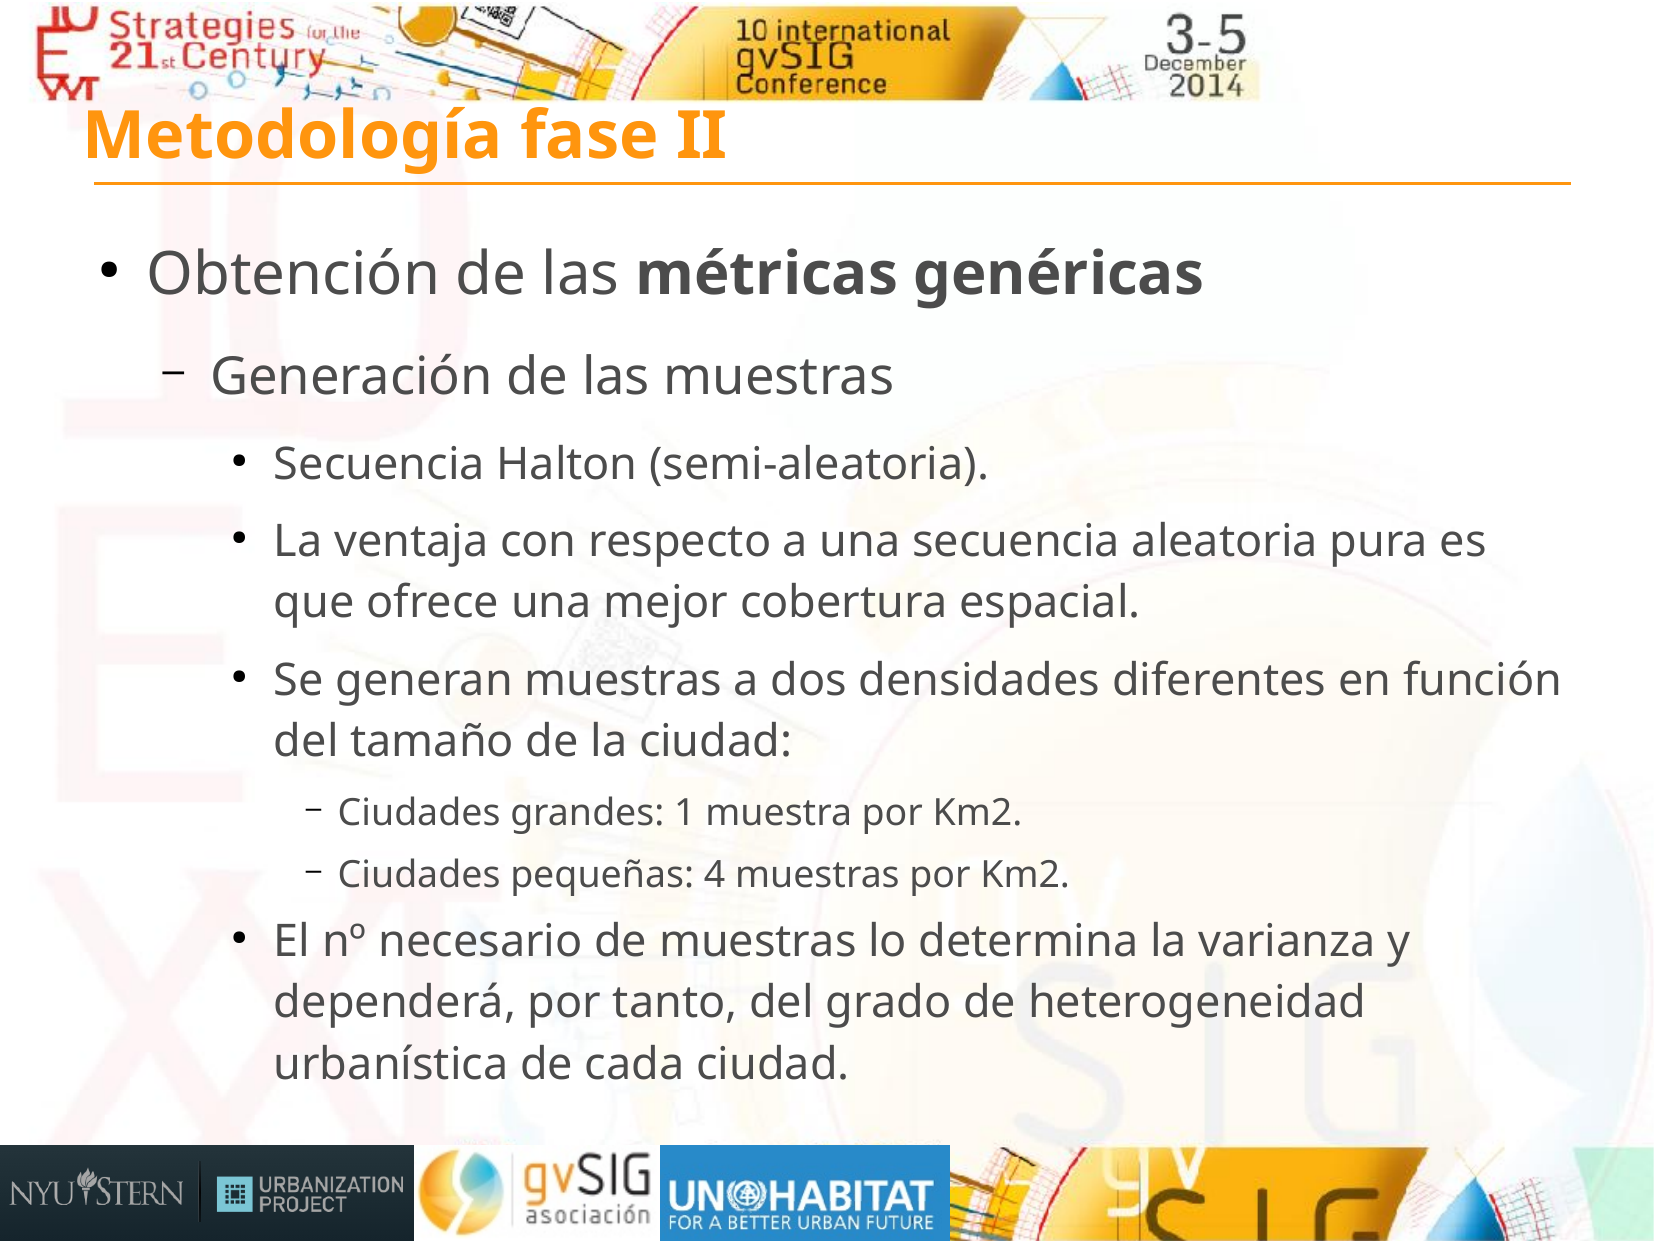

Metodología fase II
# Obtención de las métricas genéricas
Generación de las muestras
Secuencia Halton (semi-aleatoria).
La ventaja con respecto a una secuencia aleatoria pura es que ofrece una mejor cobertura espacial.
Se generan muestras a dos densidades diferentes en función del tamaño de la ciudad:
Ciudades grandes: 1 muestra por Km2.
Ciudades pequeñas: 4 muestras por Km2.
El nº necesario de muestras lo determina la varianza y dependerá, por tanto, del grado de heterogeneidad urbanística de cada ciudad.